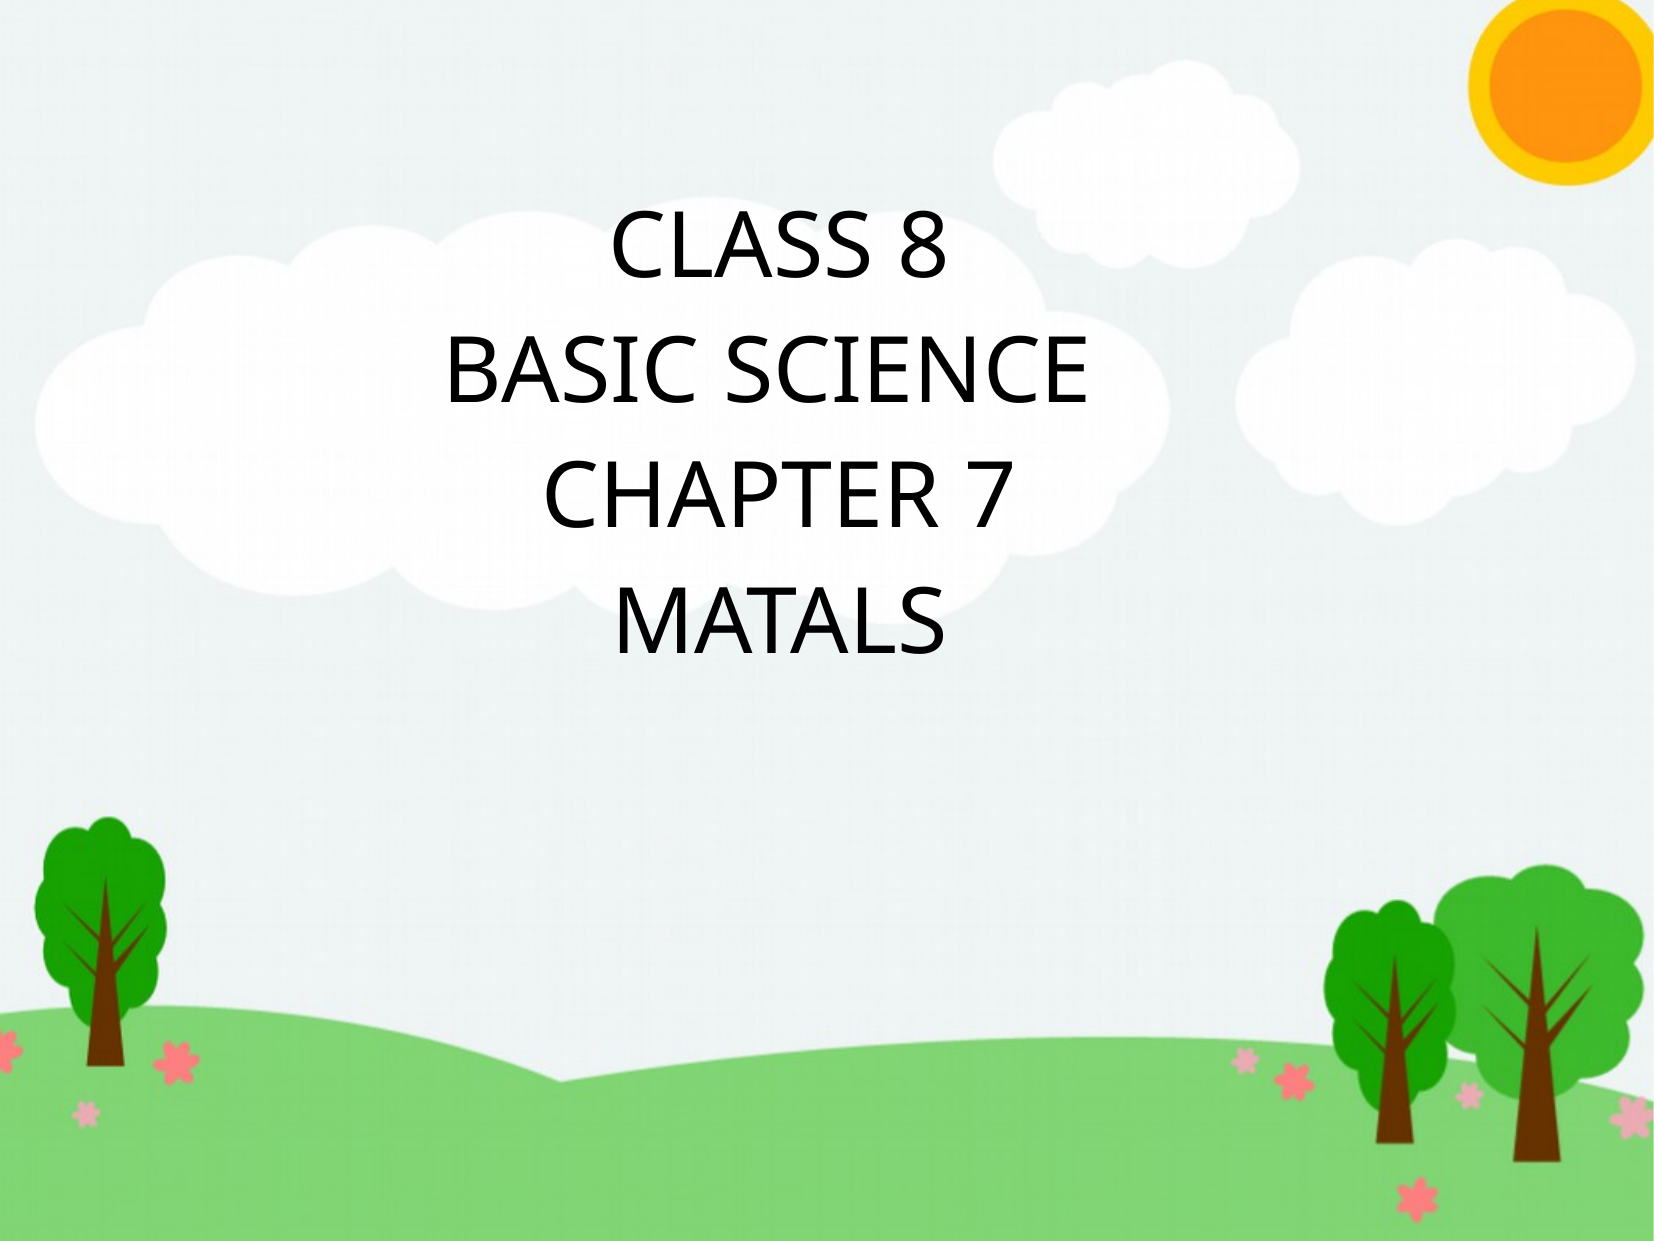

# CLASS 8 BASIC SCIENCE CHAPTER 7 MATALS